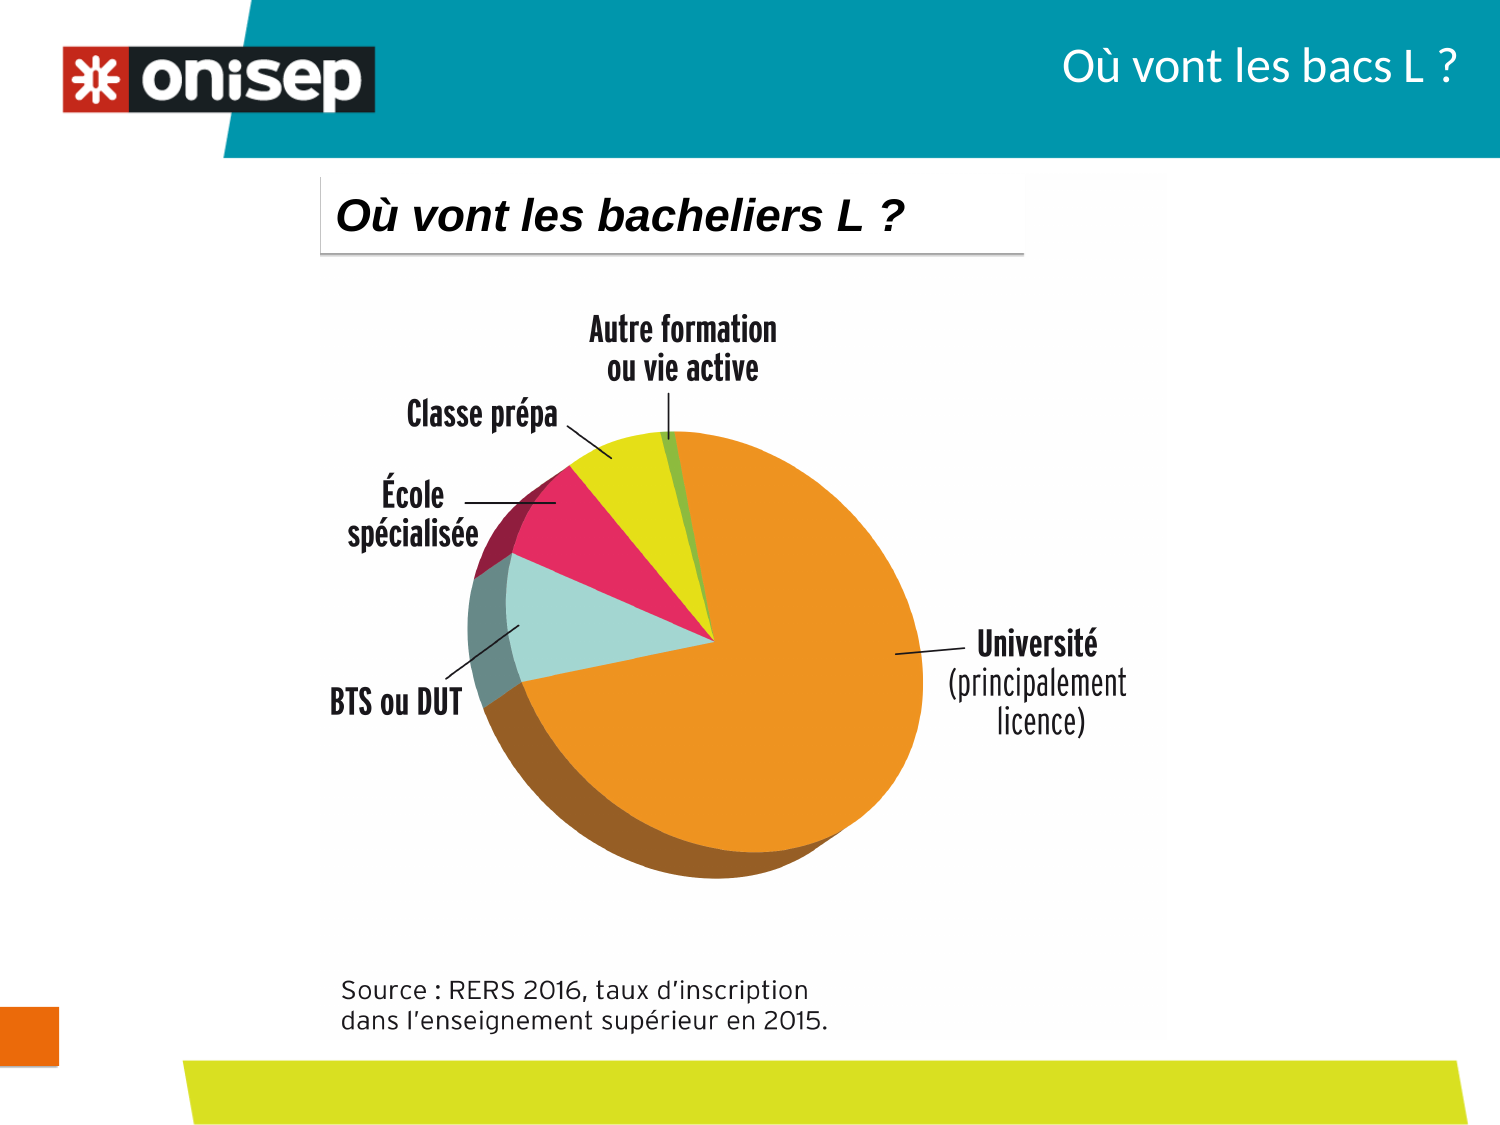

Où vont les bacs L ?
Où vont les bacheliers L ?